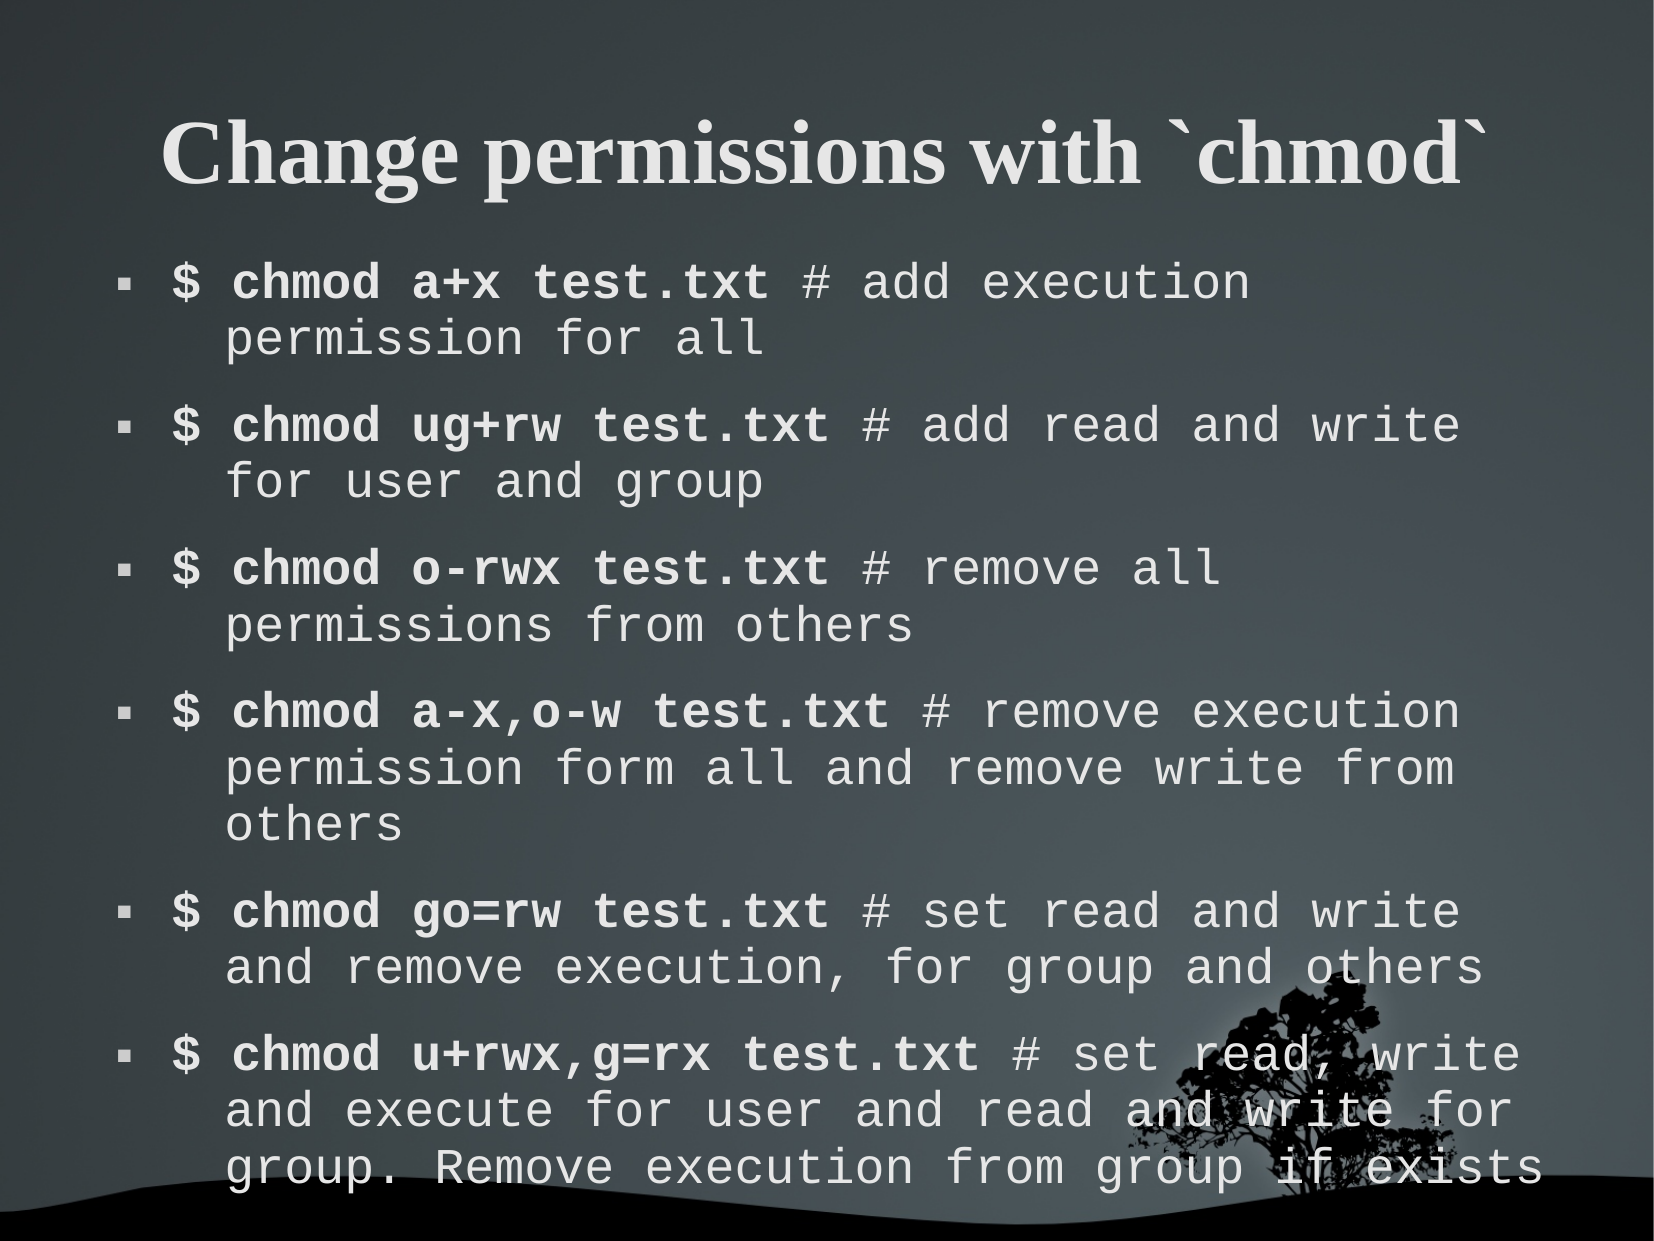

Change permissions with `chmod`
# $ chmod a+x test.txt # add execution permission for all
$ chmod ug+rw test.txt # add read and write for user and group
$ chmod o-rwx test.txt # remove all permissions from others
$ chmod a-x,o-w test.txt # remove execution permission form all and remove write from others
$ chmod go=rw test.txt # set read and write and remove execution, for group and others
$ chmod u+rwx,g=rx test.txt # set read, write and execute for user and read and write for group. Remove execution from group if exists